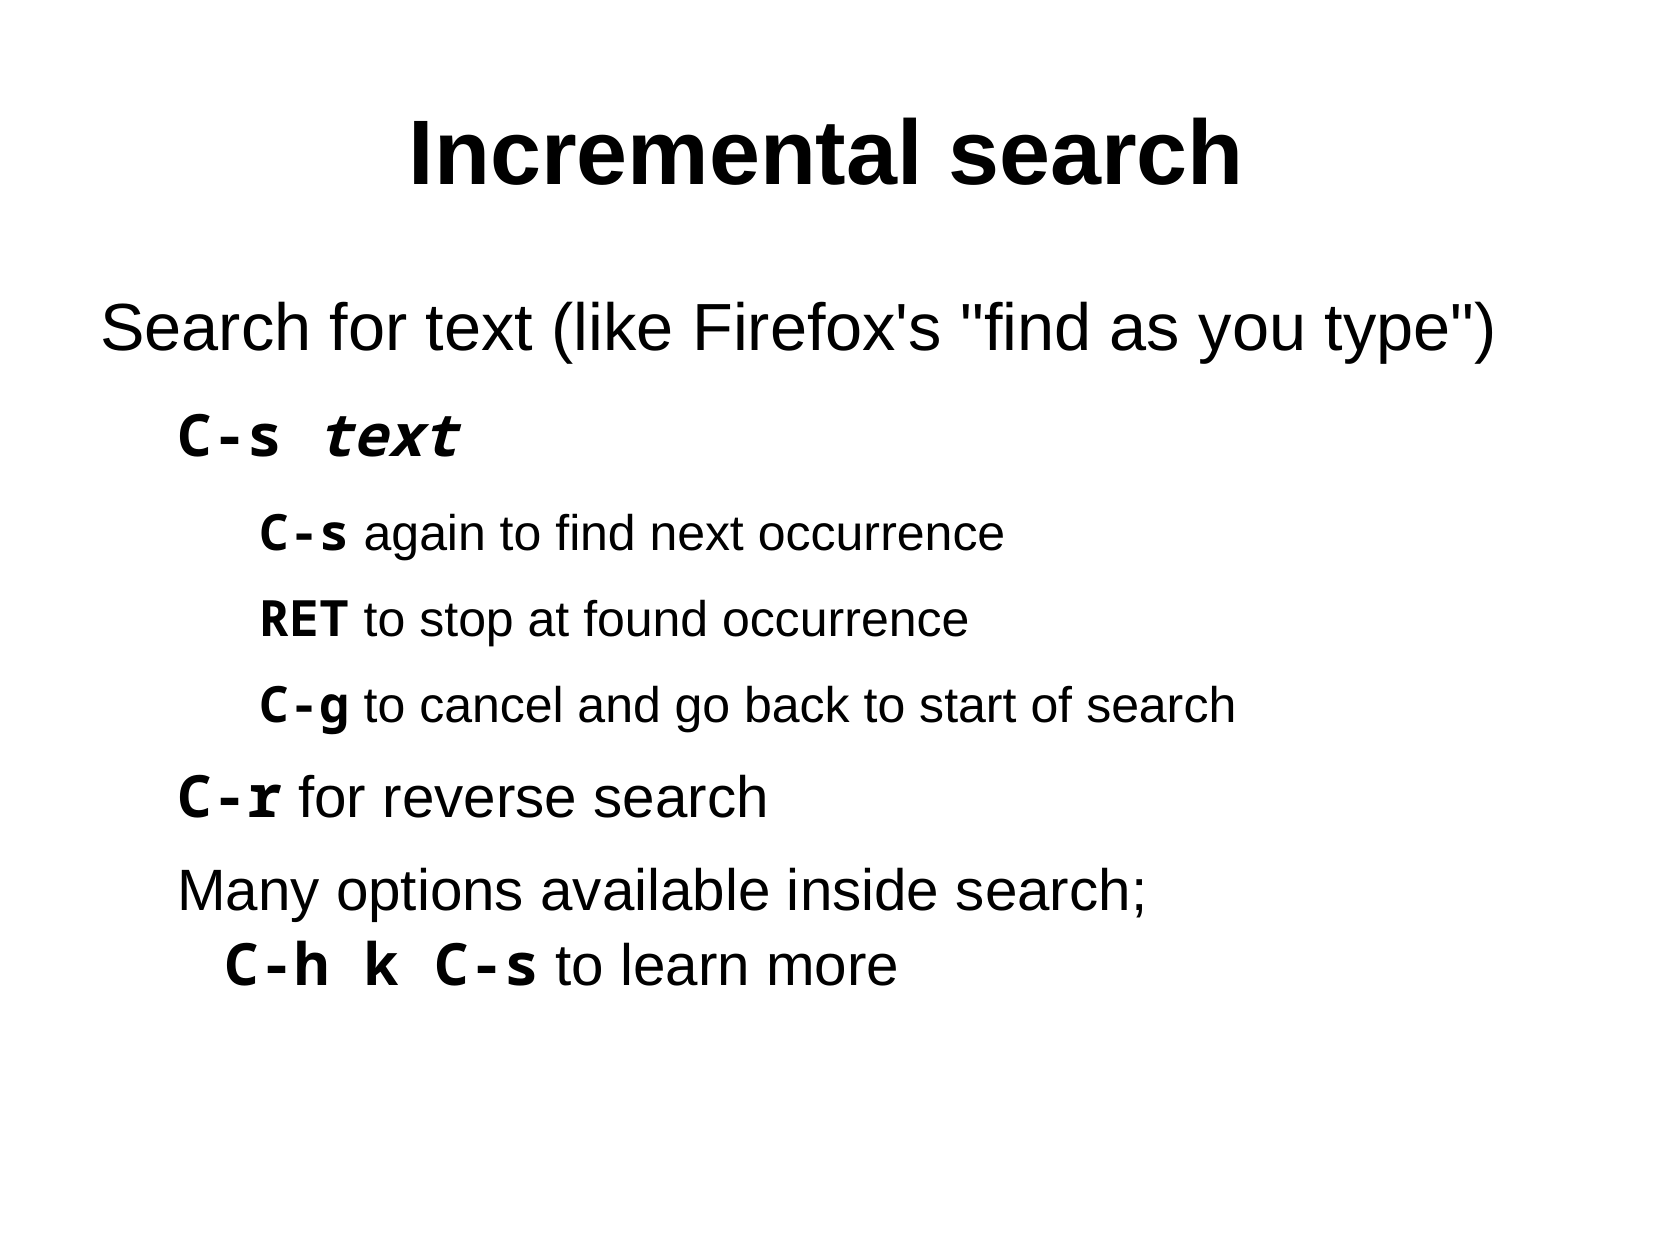

# Incremental search
Search for text (like Firefox's "find as you type")
C-s text
C-s again to find next occurrence
RET to stop at found occurrence
C-g to cancel and go back to start of search
C-r for reverse search
Many options available inside search;
C-h k C-s to learn more